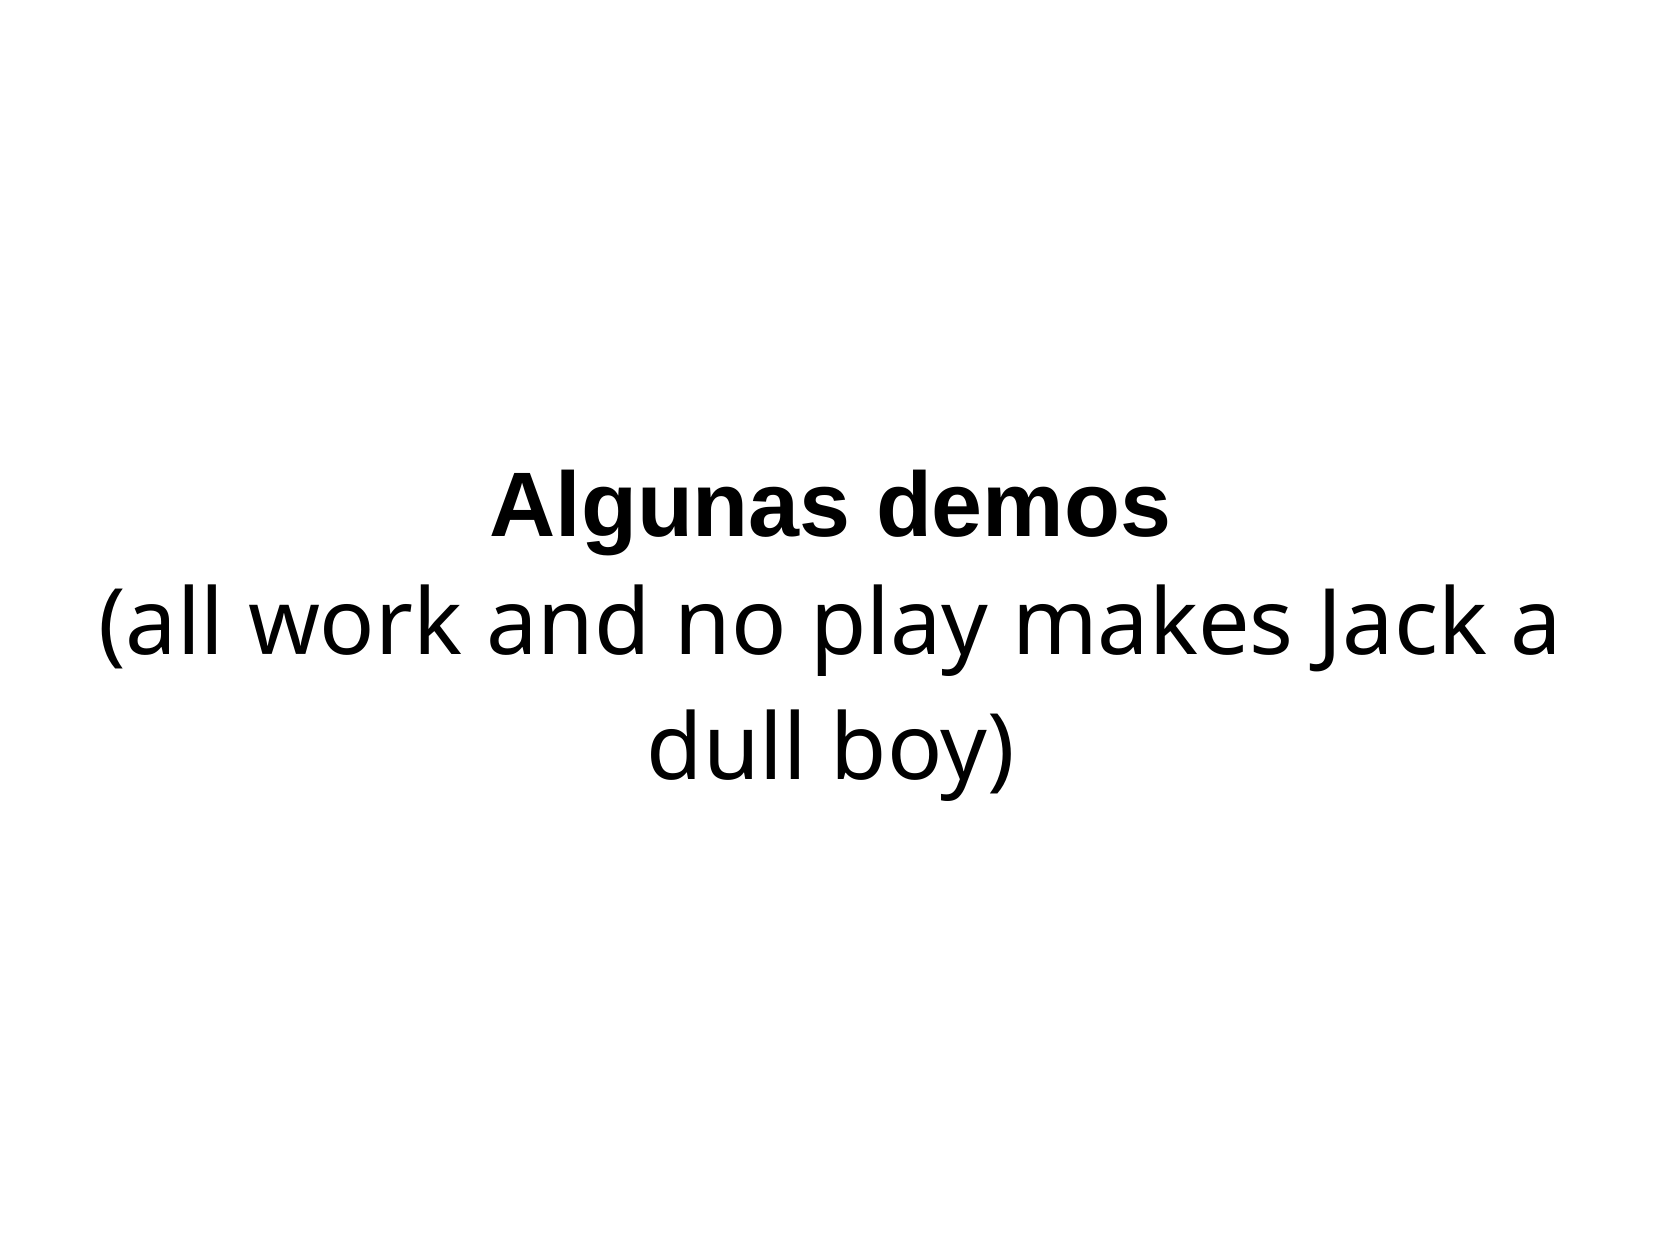

# Algunas demos
(all work and no play makes Jack a dull boy)